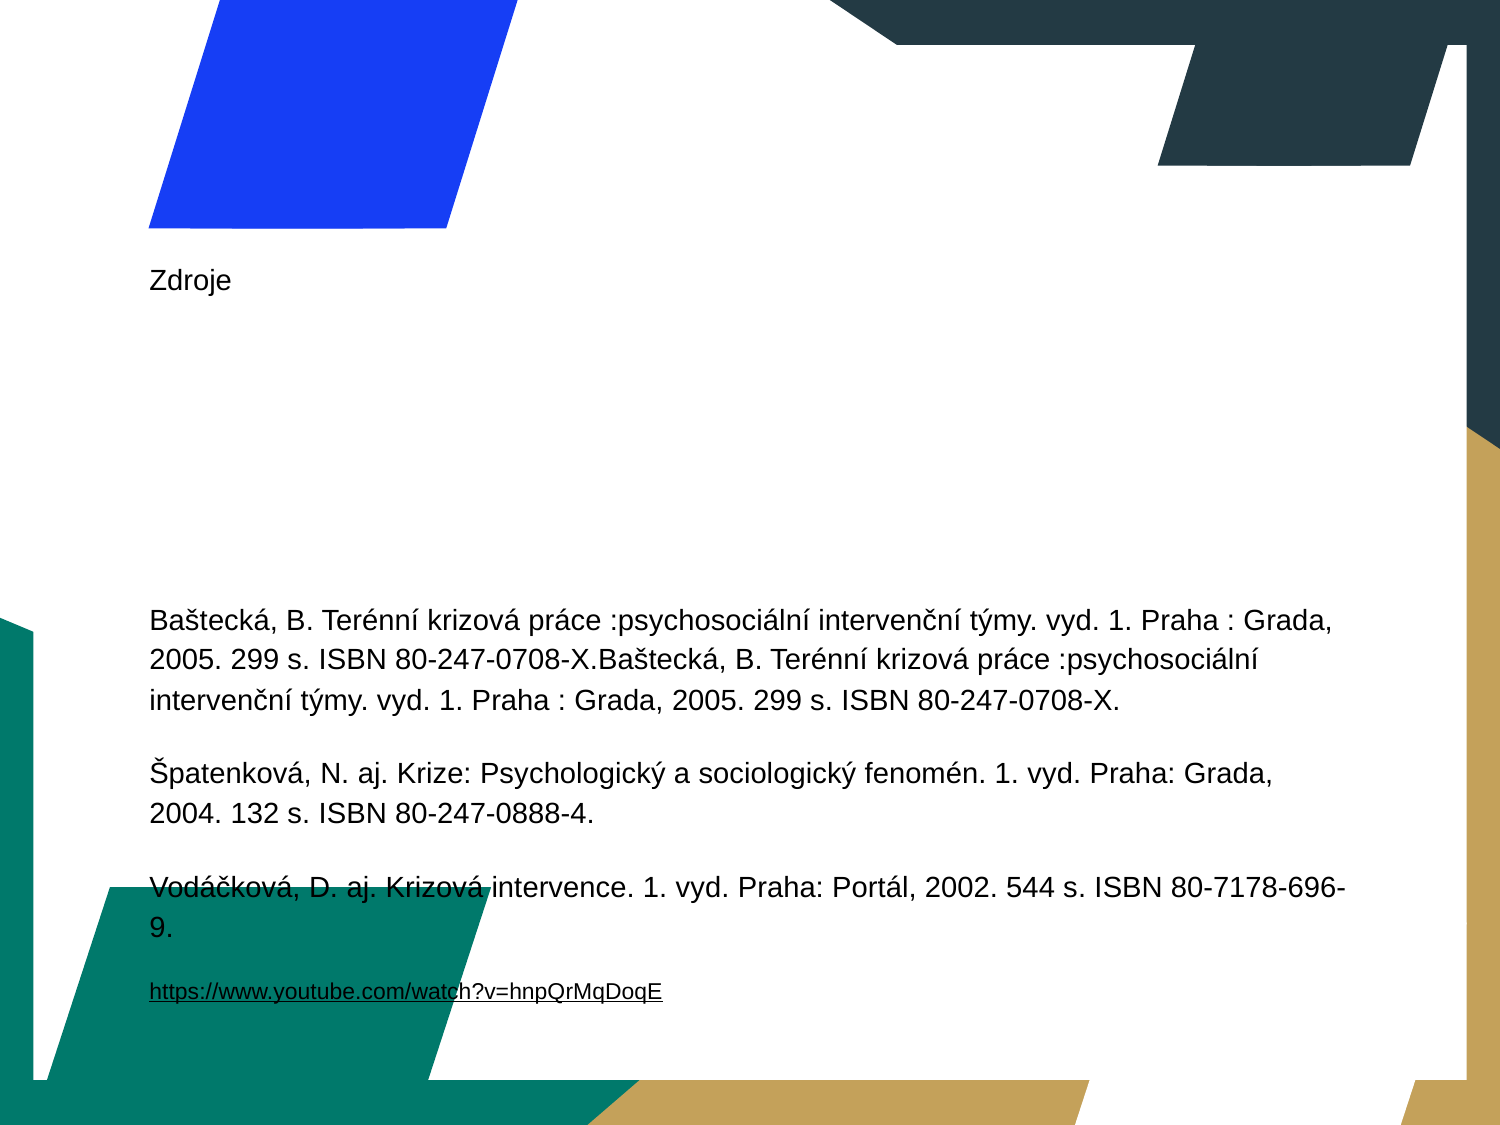

# Zdroje
Baštecká, B. Terénní krizová práce :psychosociální intervenční týmy. vyd. 1. Praha : Grada, 2005. 299 s. ISBN 80-247-0708-X.Baštecká, B. Terénní krizová práce :psychosociální intervenční týmy. vyd. 1. Praha : Grada, 2005. 299 s. ISBN 80-247-0708-X.
Špatenková, N. aj. Krize: Psychologický a sociologický fenomén. 1. vyd. Praha: Grada, 2004. 132 s. ISBN 80-247-0888-4.
Vodáčková, D. aj. Krizová intervence. 1. vyd. Praha: Portál, 2002. 544 s. ISBN 80-7178-696-9.
https://www.youtube.com/watch?v=hnpQrMqDoqE